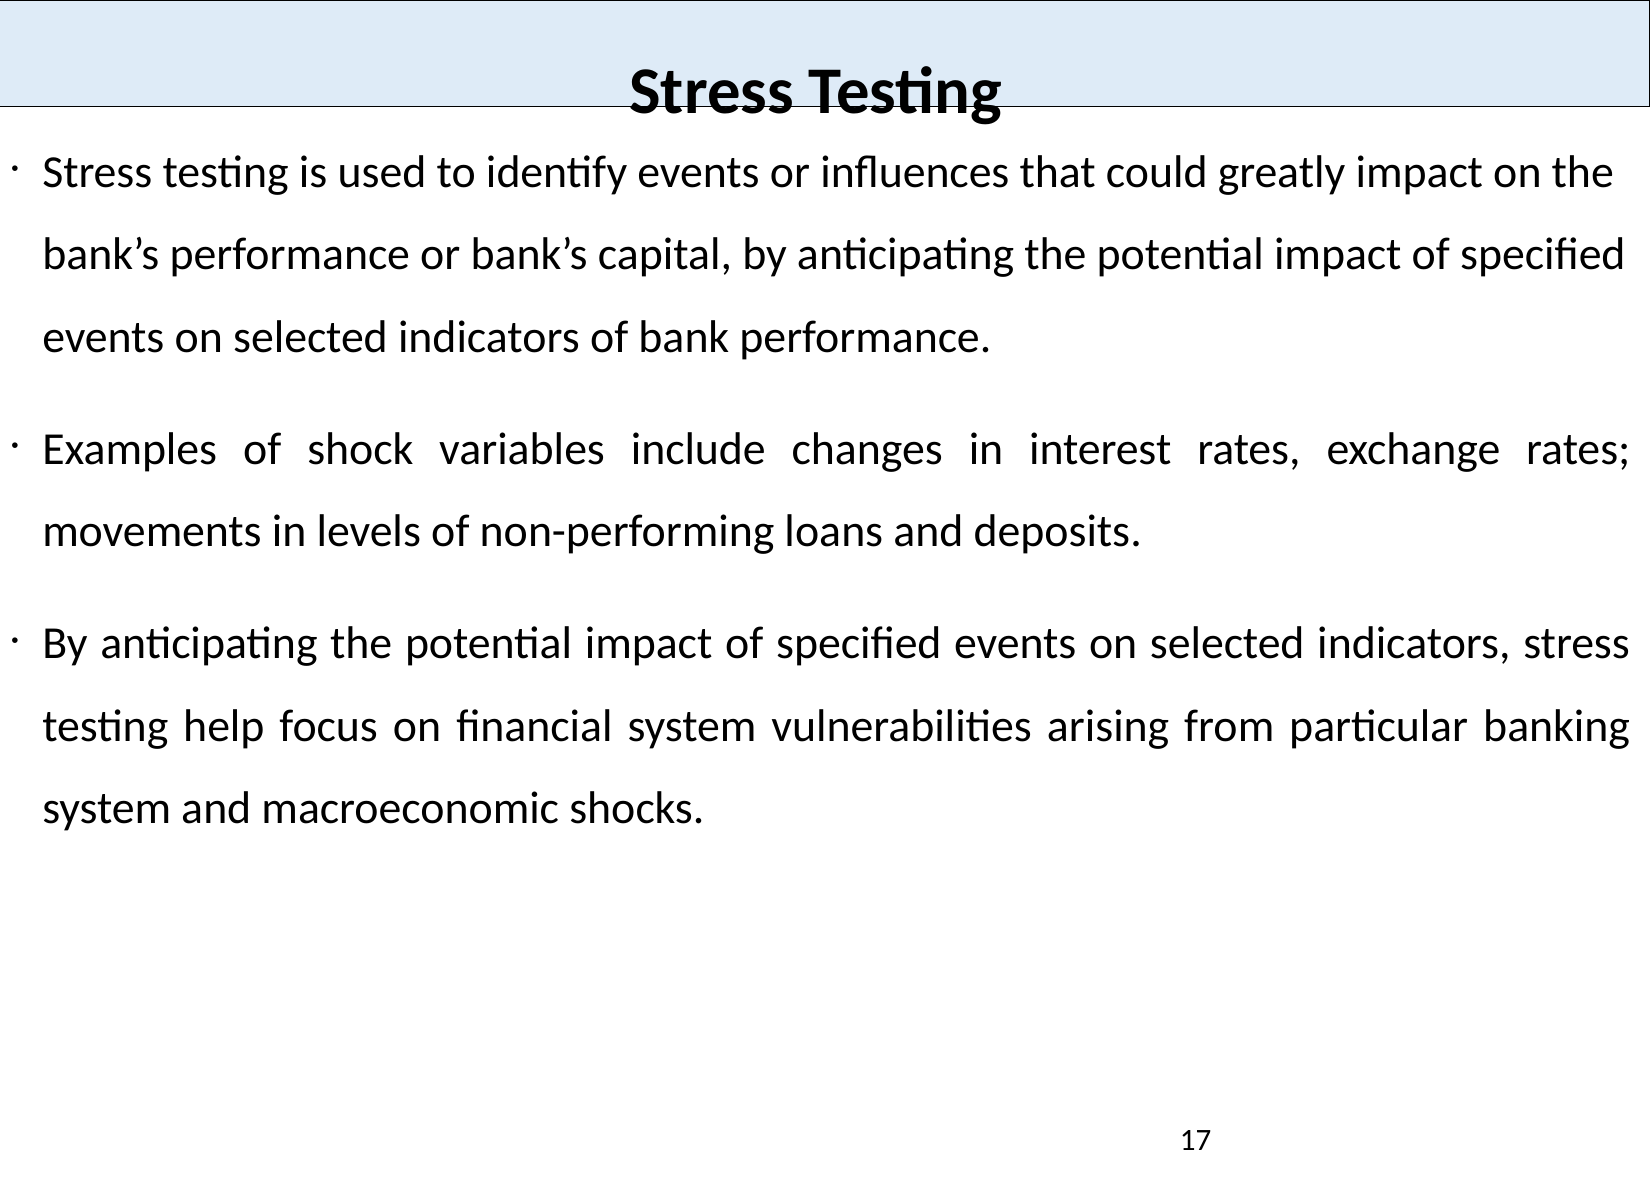

# Stress Testing
Stress testing is used to identify events or influences that could greatly impact on the bank’s performance or bank’s capital, by anticipating the potential impact of specified events on selected indicators of bank performance.
Examples of shock variables include changes in interest rates, exchange rates; movements in levels of non-performing loans and deposits.
By anticipating the potential impact of specified events on selected indicators, stress testing help focus on financial system vulnerabilities arising from particular banking system and macroeconomic shocks.